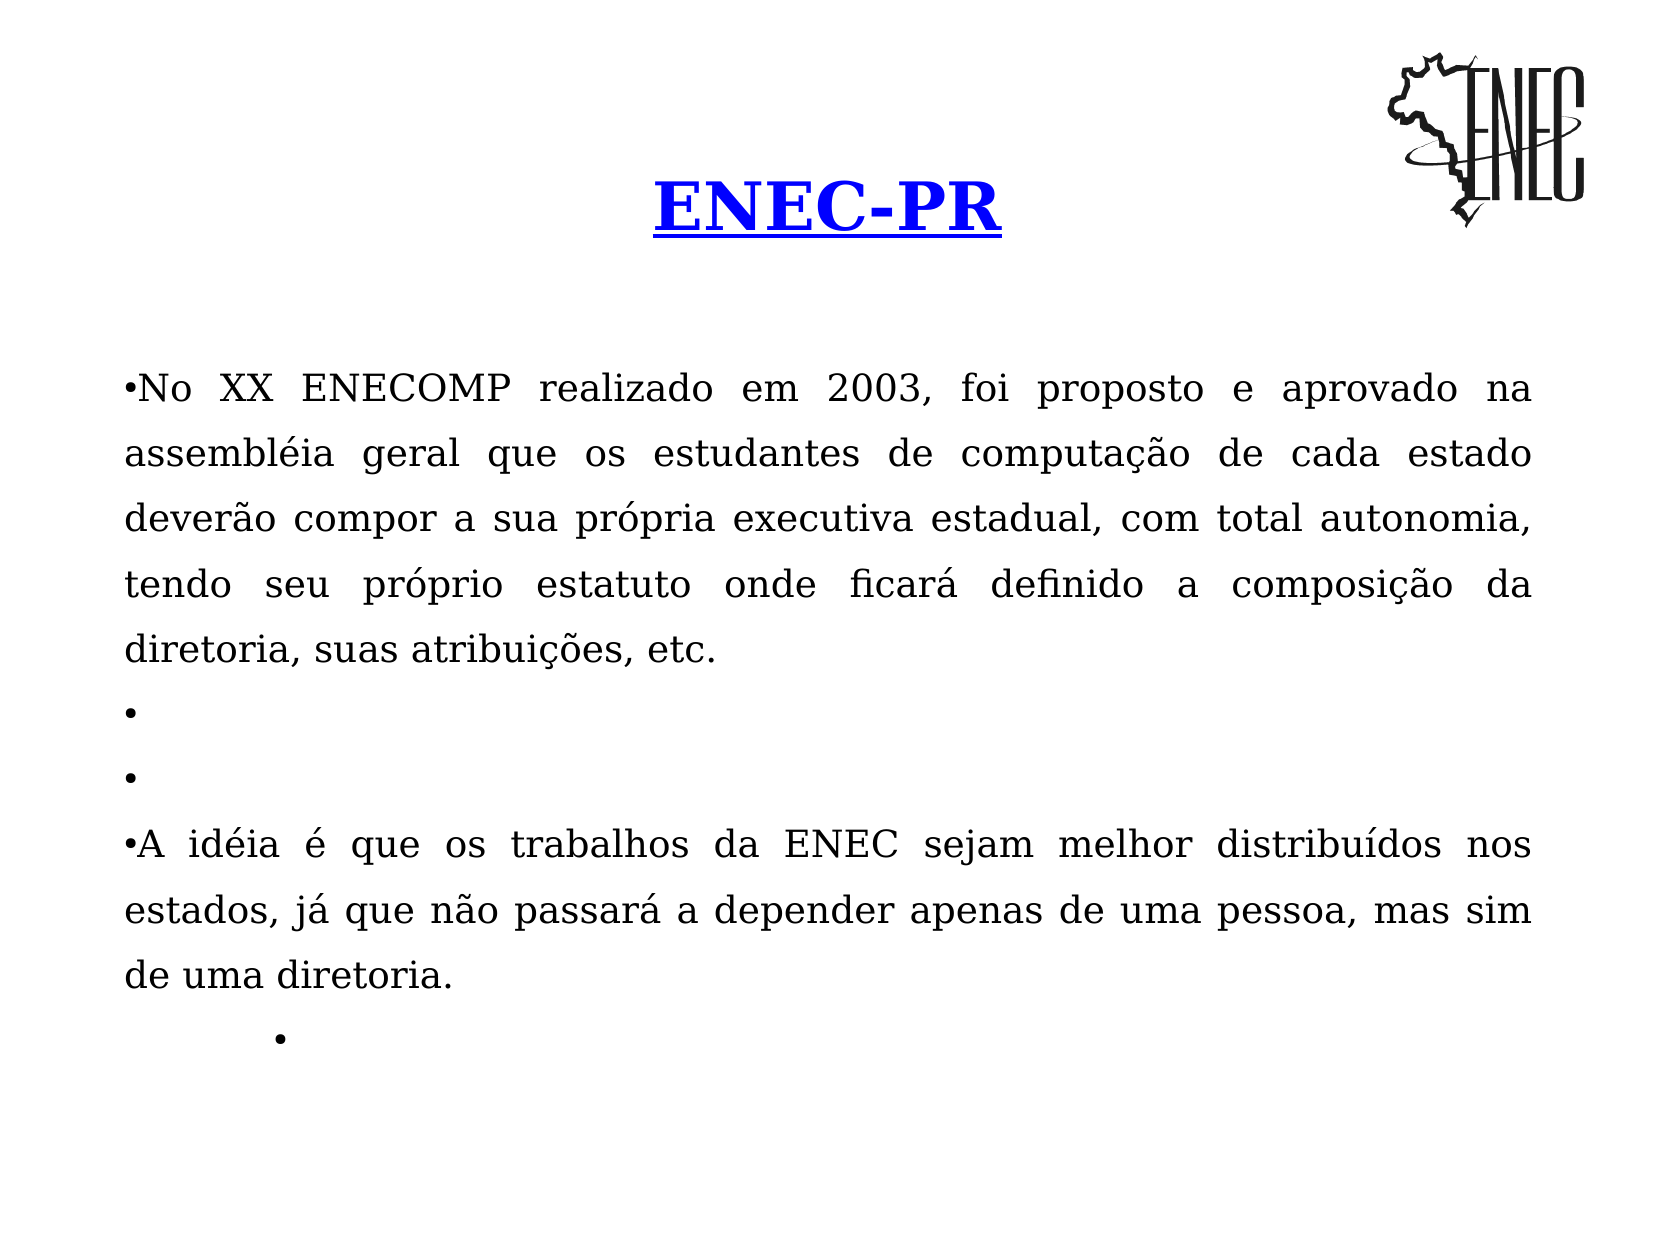

# ENEC-PR
No XX ENECOMP realizado em 2003, foi proposto e aprovado na assembléia geral que os estudantes de computação de cada estado deverão compor a sua própria executiva estadual, com total autonomia, tendo seu próprio estatuto onde ficará definido a composição da diretoria, suas atribuições, etc.
A idéia é que os trabalhos da ENEC sejam melhor distribuídos nos estados, já que não passará a depender apenas de uma pessoa, mas sim de uma diretoria.